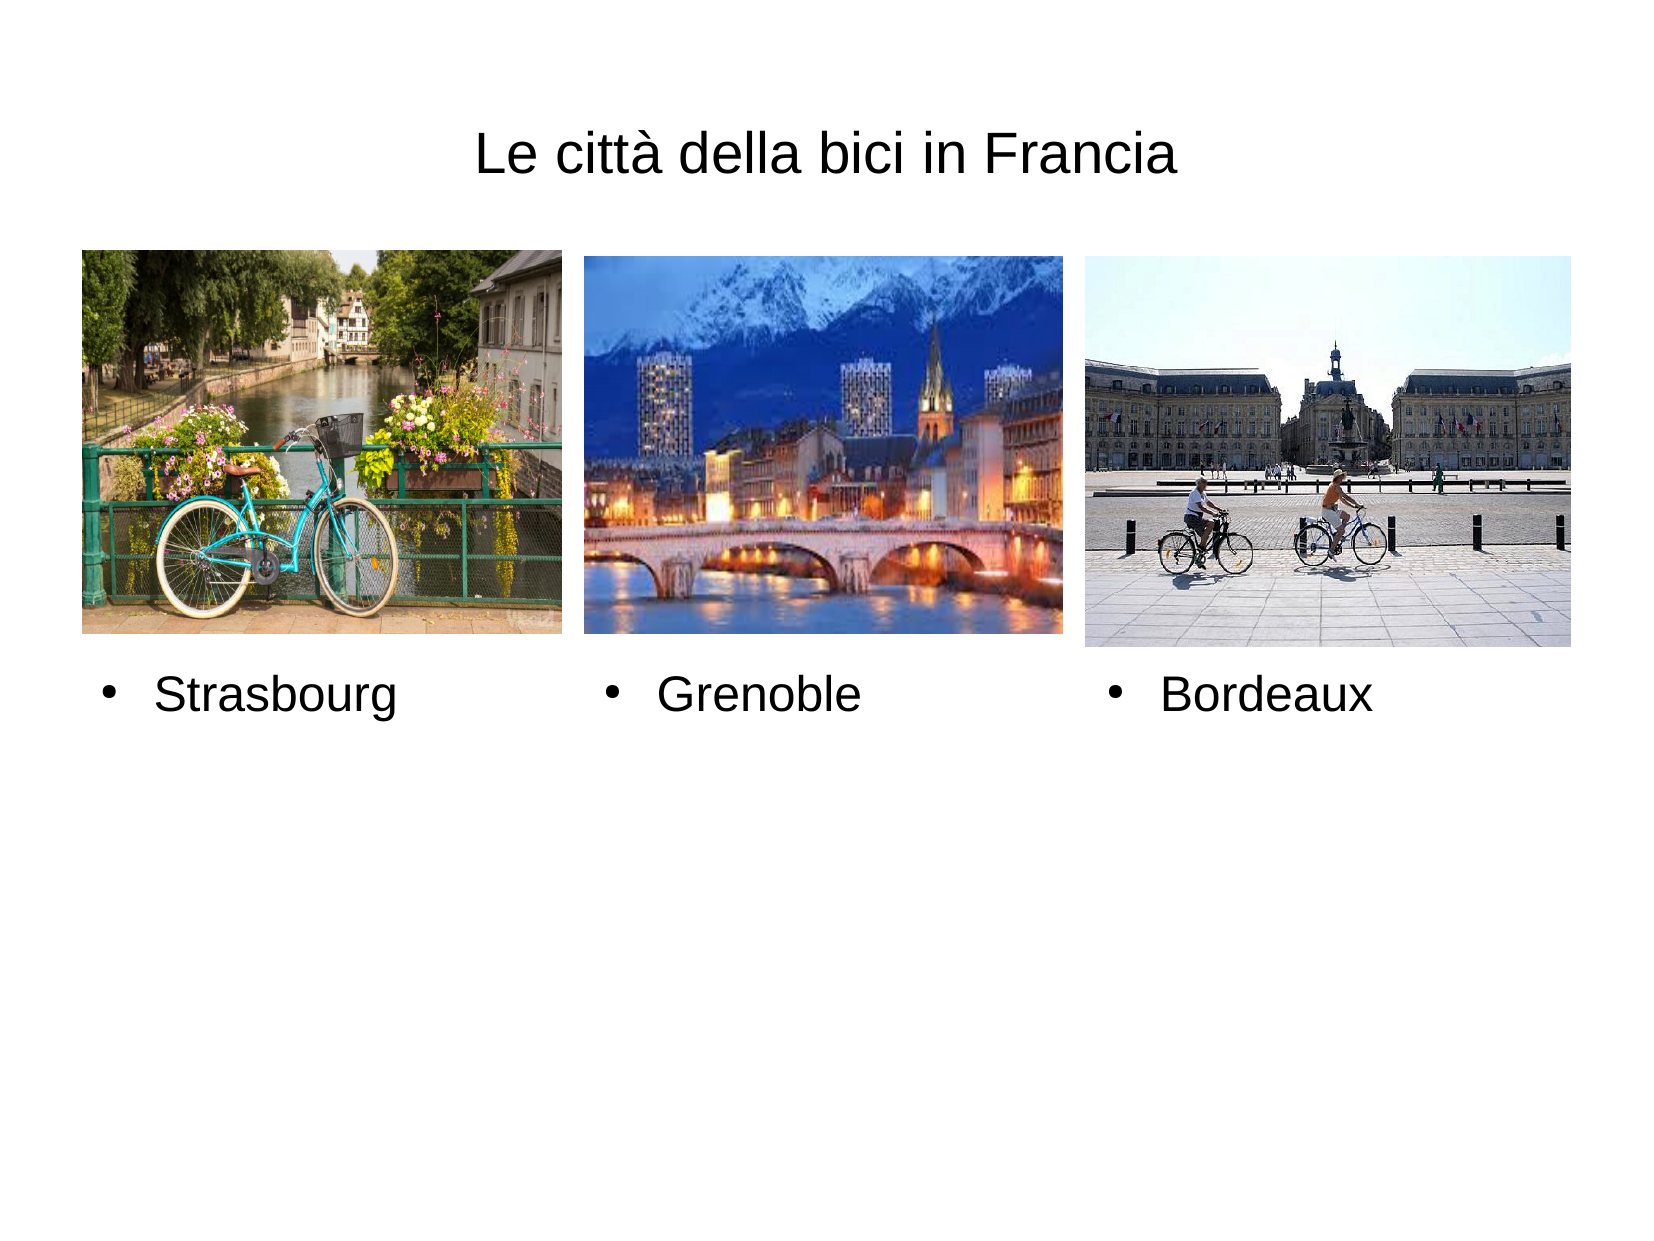

# Le città della bici in Francia
Strasbourg
Grenoble
Bordeaux